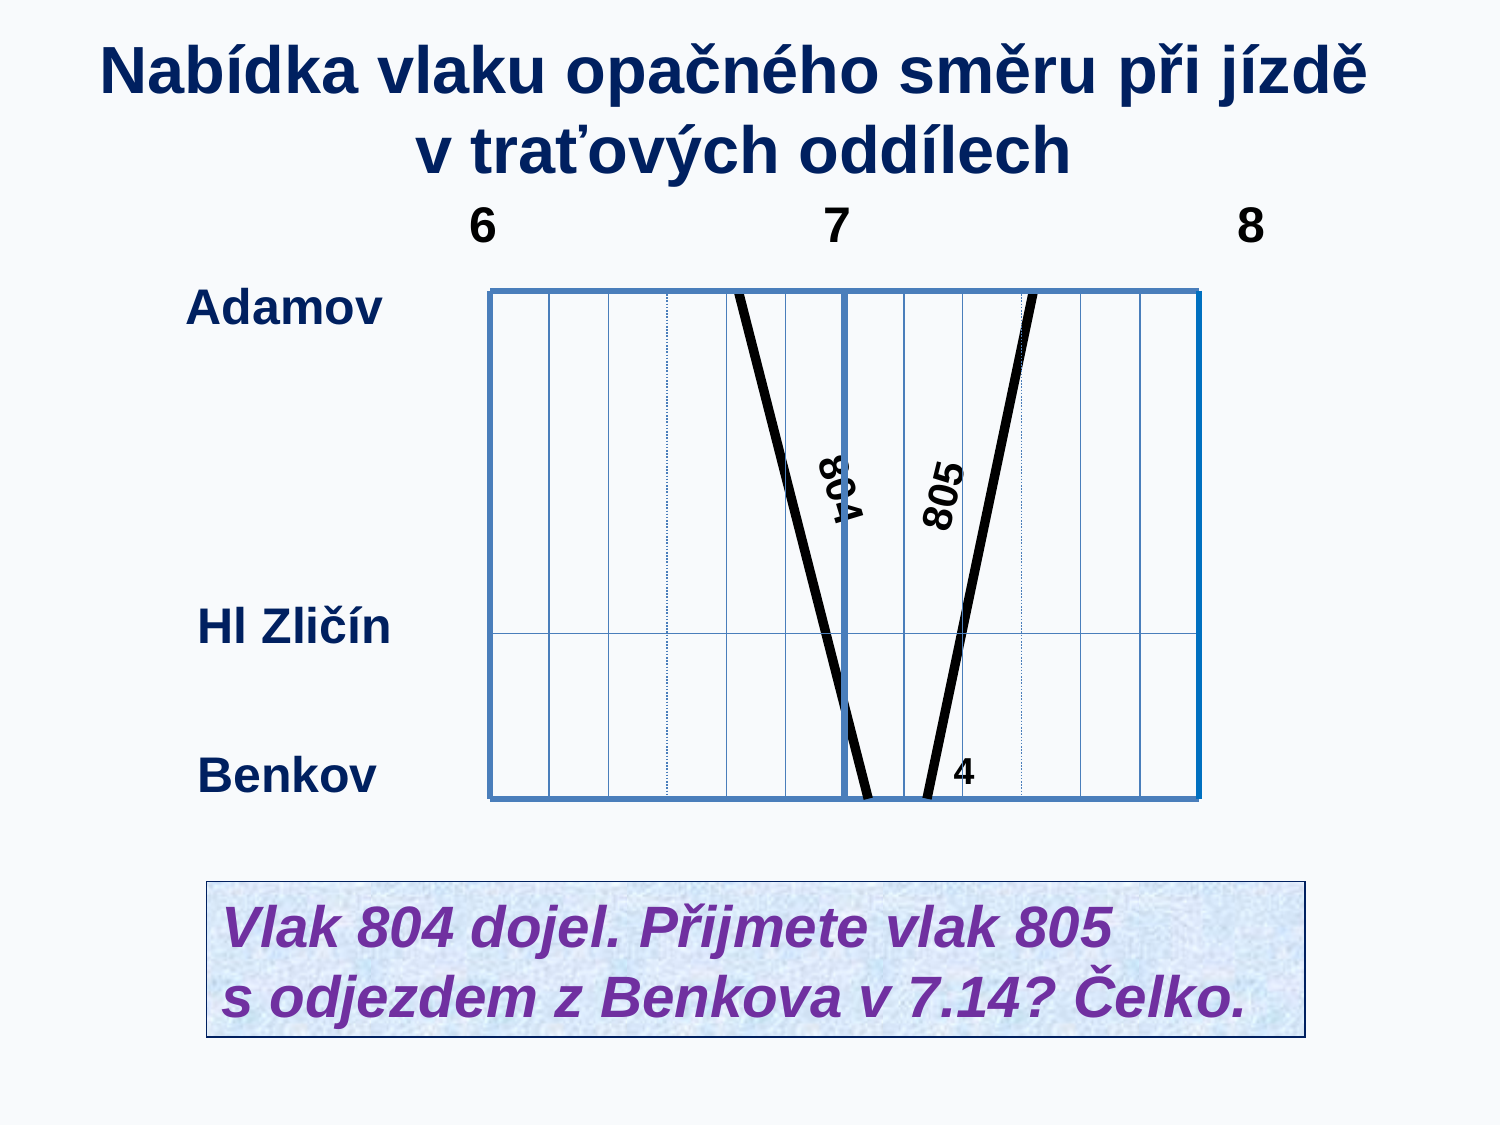

Nabídka vlaku opačného směru při jízdě
v traťových oddílech
6
7
8
Adamov
805
804
Hl Zličín
Benkov
4
Vlak 804 dojel. Přijmete vlak 805
s odjezdem z Benkova v 7.14? Čelko.